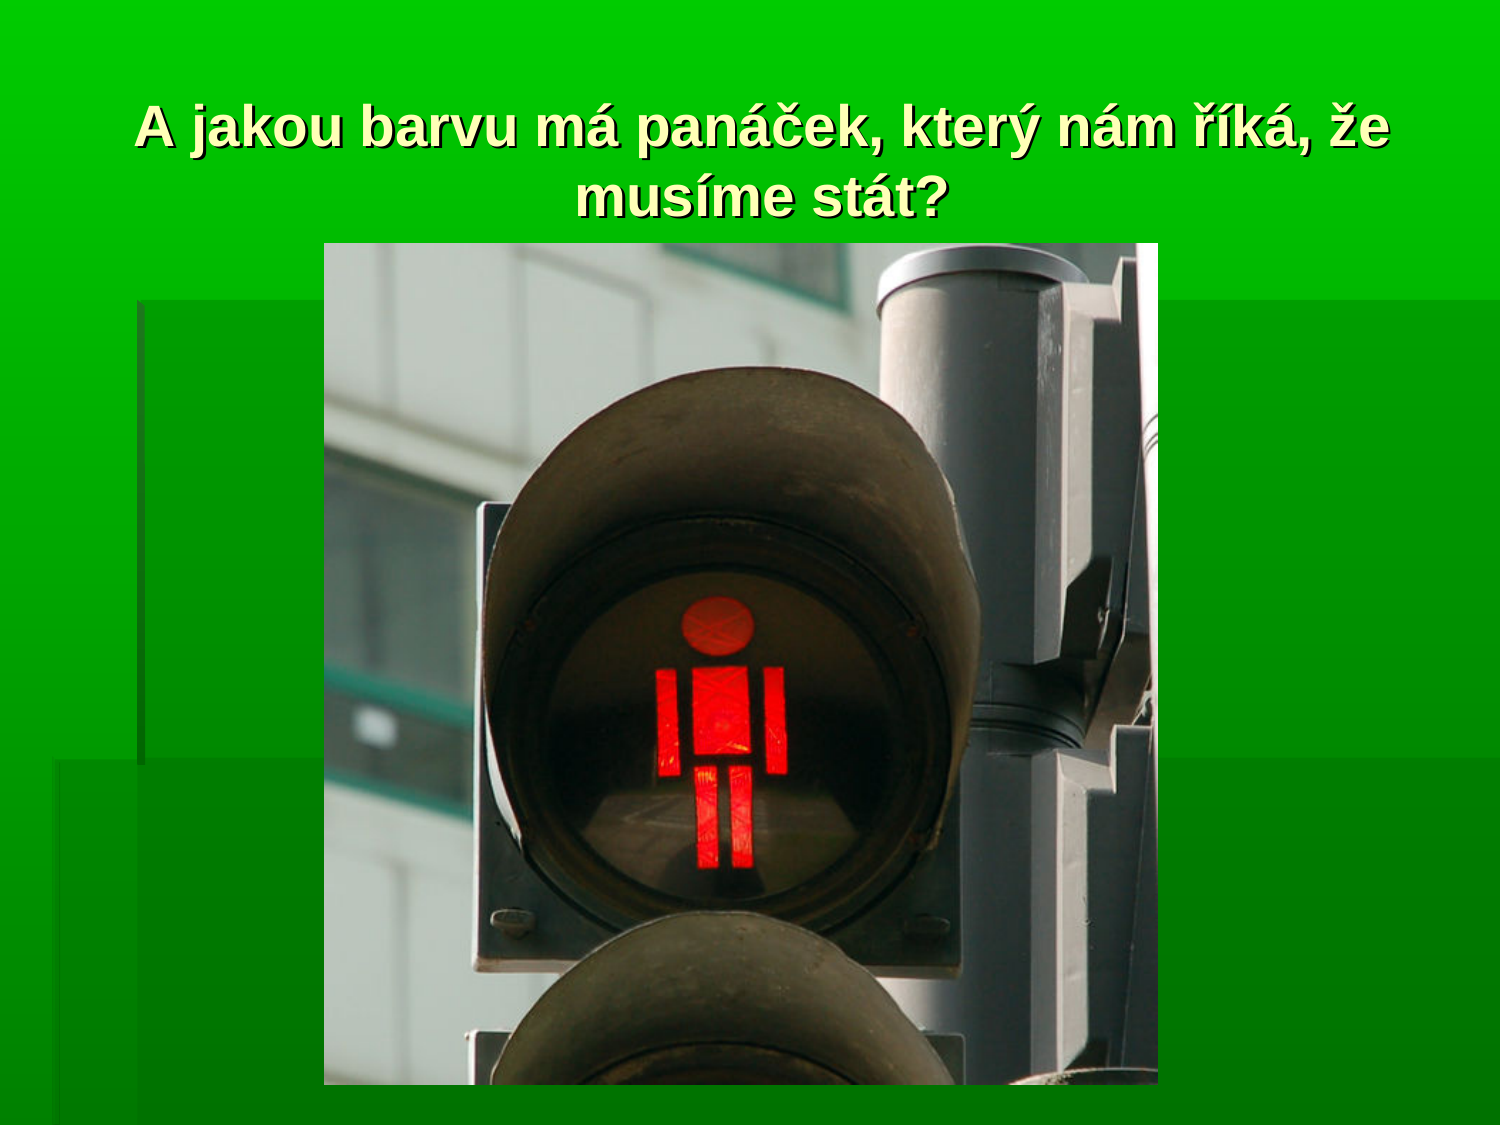

# A jakou barvu má panáček, který nám říká, že musíme stát?